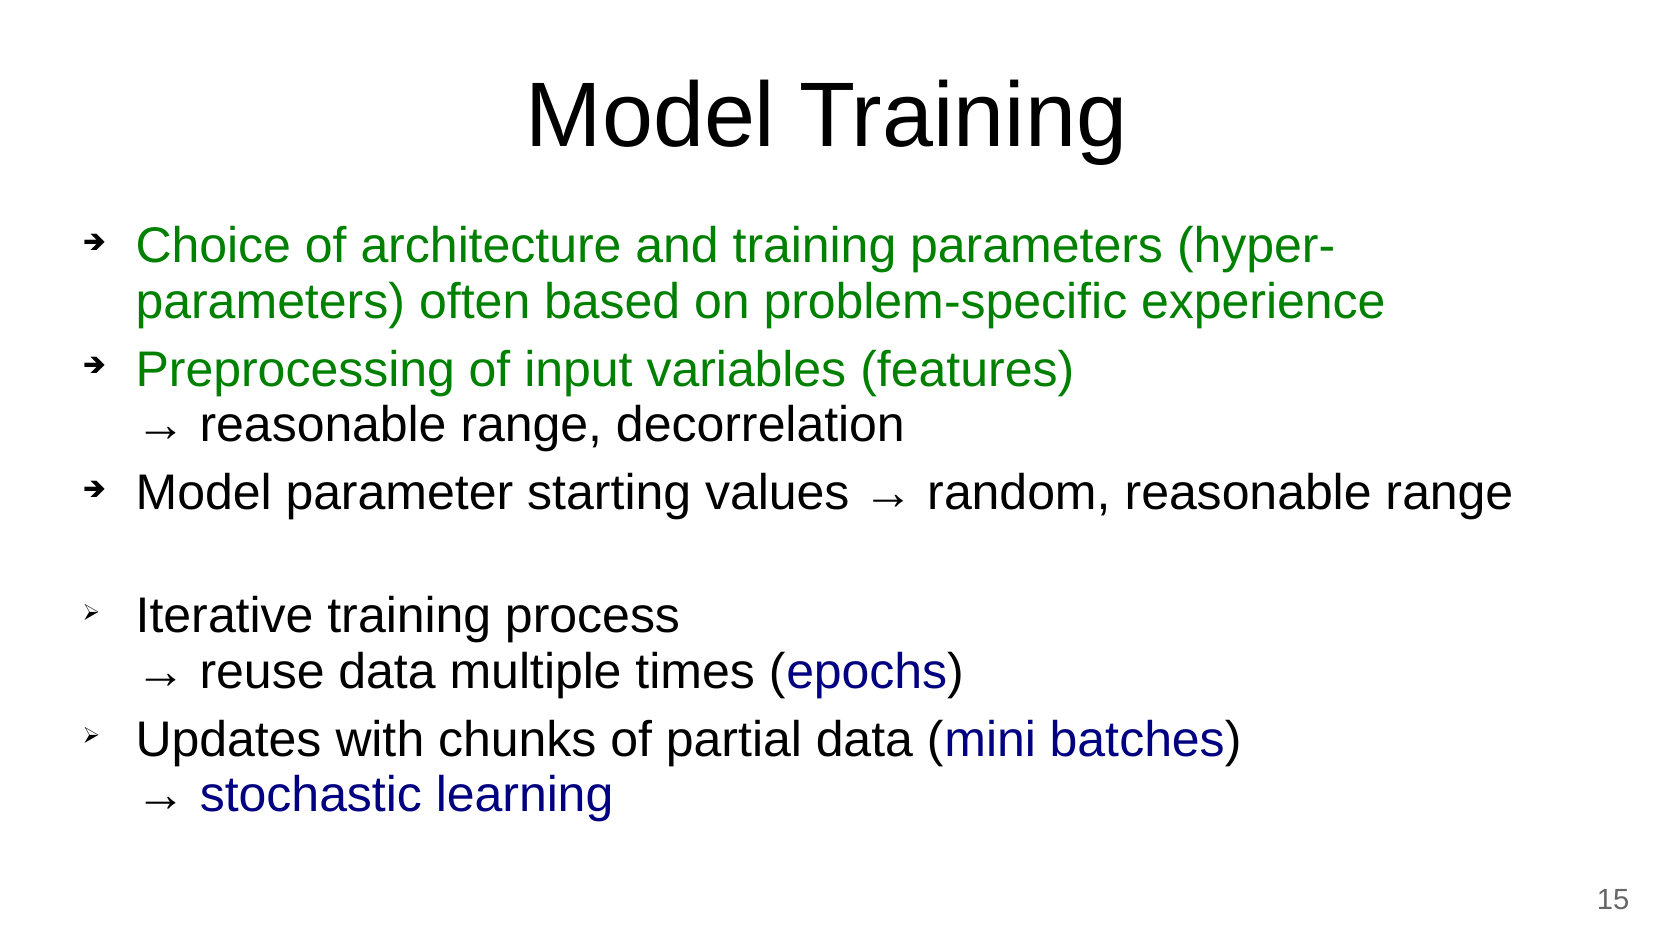

# Model Training
Choice of architecture and training parameters (hyper-parameters) often based on problem-specific experience
Preprocessing of input variables (features)
→ reasonable range, decorrelation
Model parameter starting values → random, reasonable range
Iterative training process
→ reuse data multiple times (epochs)
Updates with chunks of partial data (mini batches)
→ stochastic learning